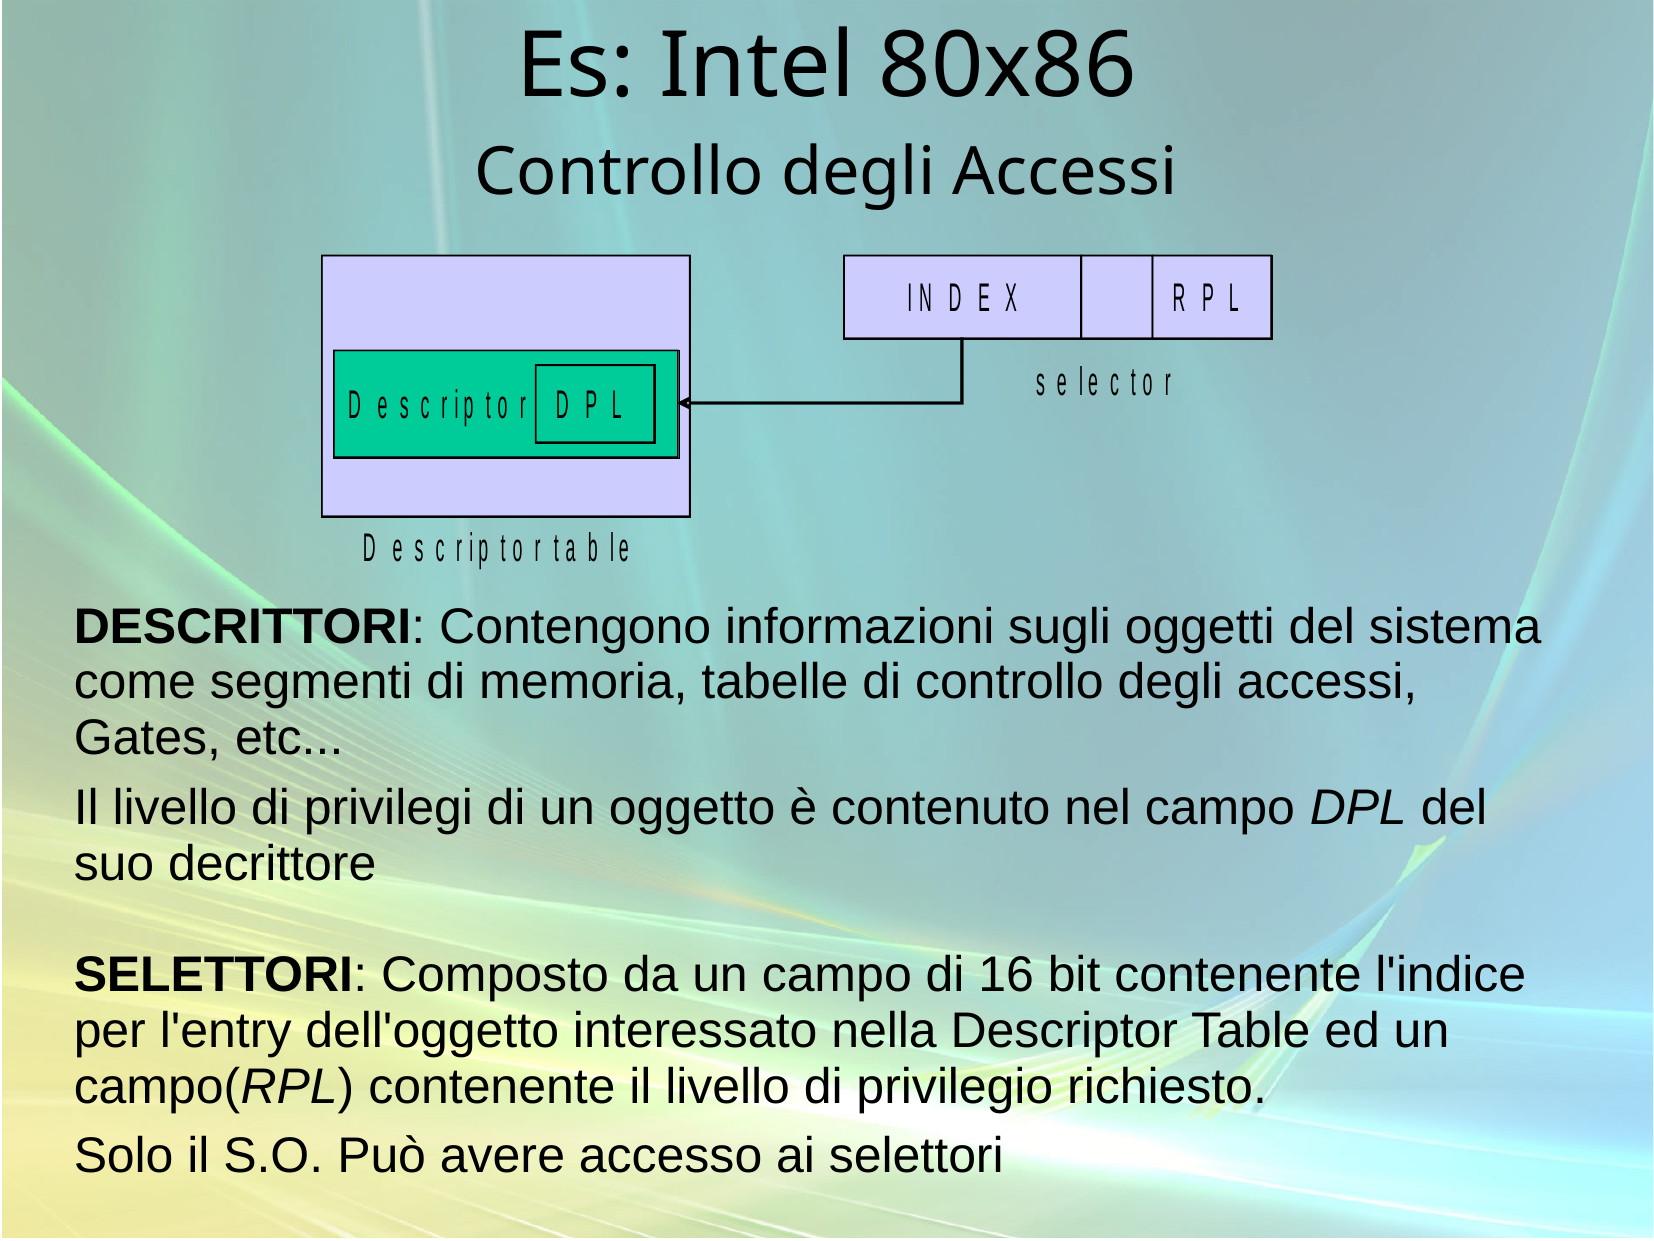

# Es: Intel 80x86 Controllo degli Accessi
DESCRITTORI: Contengono informazioni sugli oggetti del sistema come segmenti di memoria, tabelle di controllo degli accessi, Gates, etc...
Il livello di privilegi di un oggetto è contenuto nel campo DPL del suo decrittore
SELETTORI: Composto da un campo di 16 bit contenente l'indice per l'entry dell'oggetto interessato nella Descriptor Table ed un campo(RPL) contenente il livello di privilegio richiesto.
Solo il S.O. Può avere accesso ai selettori